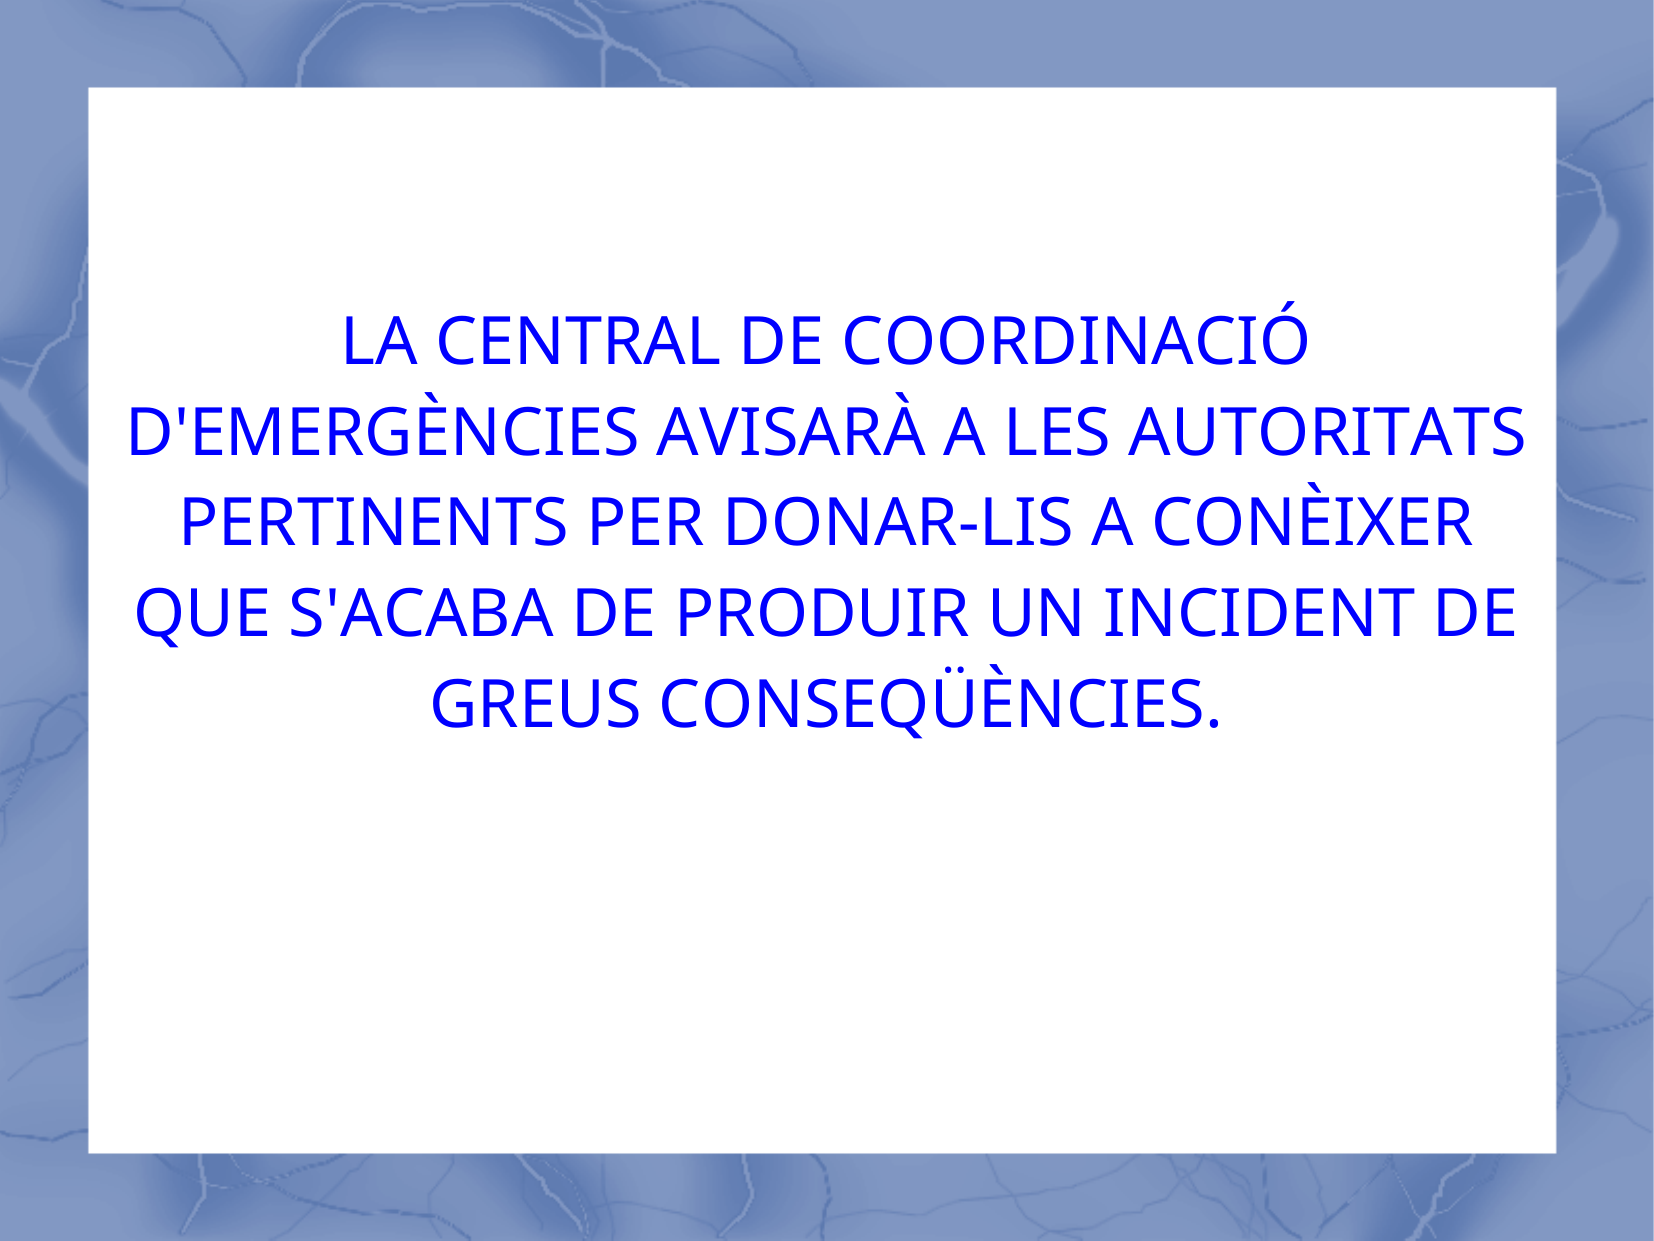

# LA CENTRAL DE COORDINACIÓ D'EMERGÈNCIES AVISARÀ A LES AUTORITATS PERTINENTS PER DONAR-LIS A CONÈIXER QUE S'ACABA DE PRODUIR UN INCIDENT DE GREUS CONSEQÜÈNCIES.